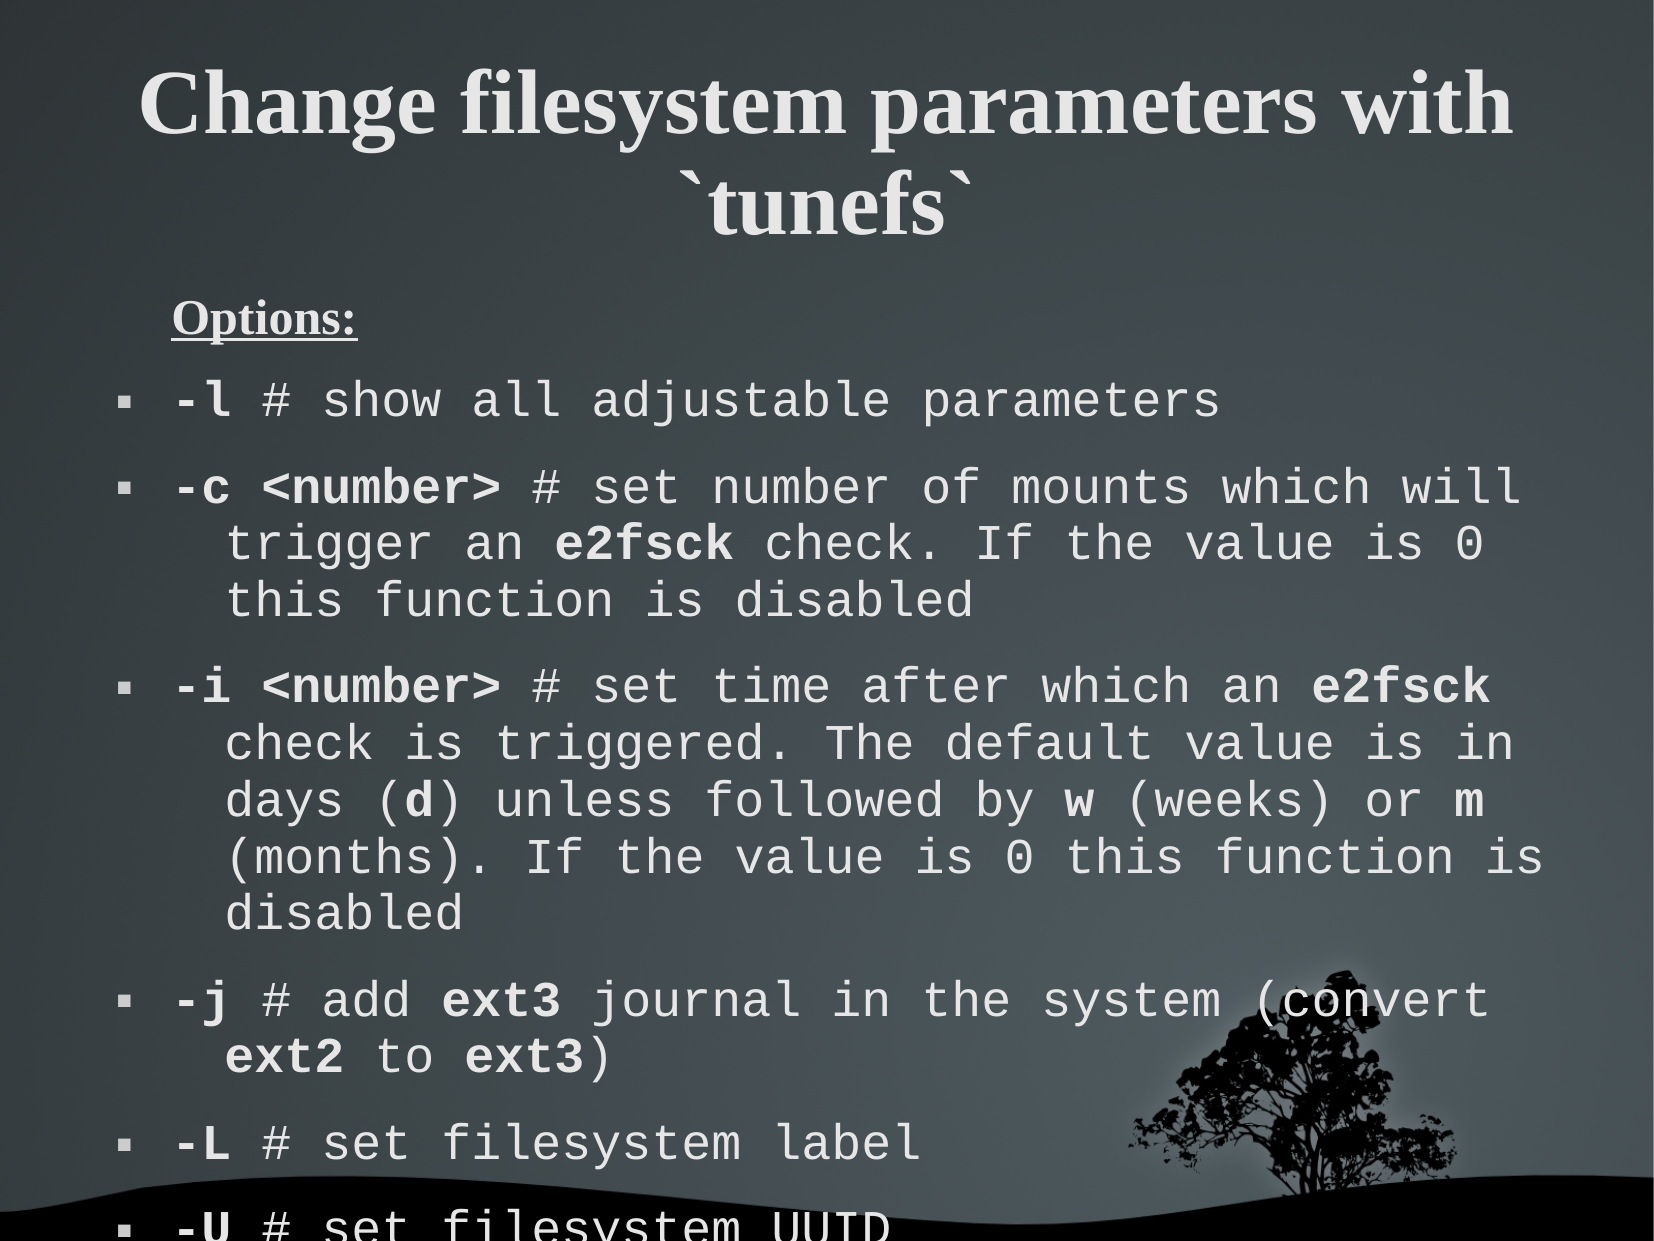

Change filesystem parameters with `tunefs`
# Options:
-l # show all adjustable parameters
-c # set number of mounts which will trigger an e2fsck check. If the value is 0 this function is disabled
-i # set time after which an e2fsck check is triggered. The default value is in days (d) unless followed by w (weeks) or m (months). If the value is 0 this function is disabled
-j # add ext3 journal in the system (convert ext2 to ext3)
-L # set filesystem label
-U # set filesystem UUID
-m 10 # set 10% of the filesystem space as reserved for toot. The default value is 5%